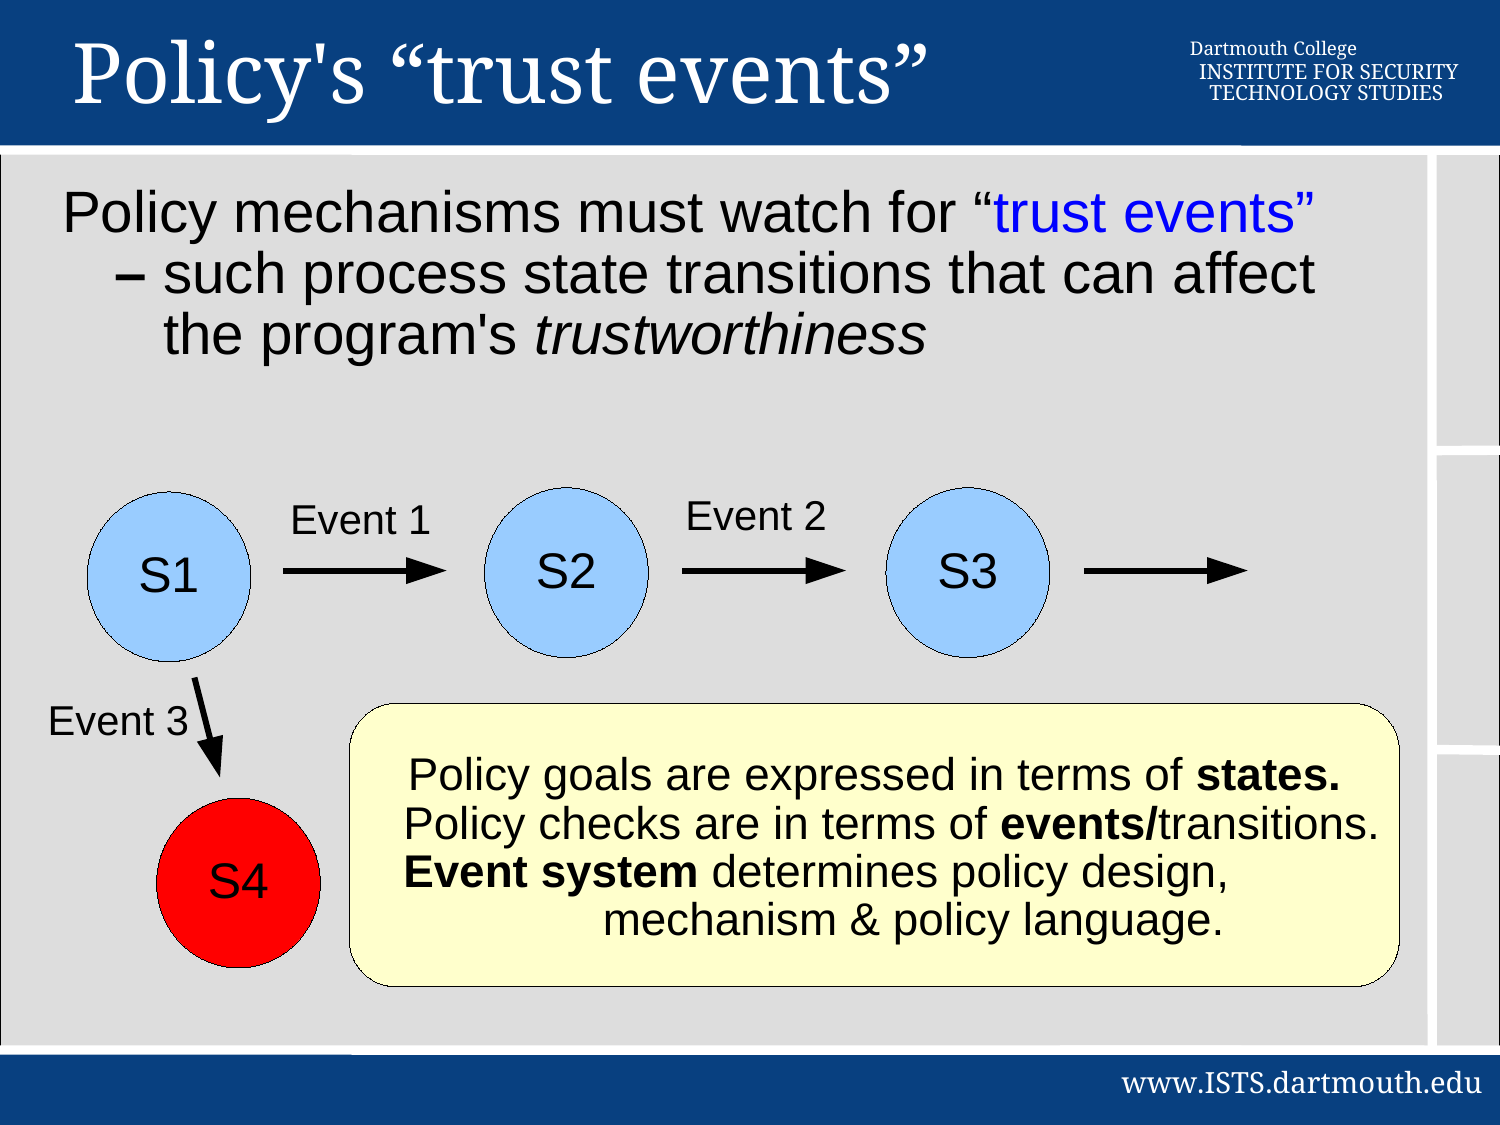

Policy's “trust events”
Dartmouth College
INSTITUTE FOR SECURITY
TECHNOLOGY STUDIES
Policy mechanisms must watch for “trust events” – such process state transitions that can affect
 the program's trustworthiness
S2
S3
Event 2
S1
Event 1
Event 3
 Policy goals are expressed in terms of states.
 Policy checks are in terms of events/transitions.
 Event system determines policy design,
			mechanism & policy language.
S4
www.ISTS.dartmouth.edu